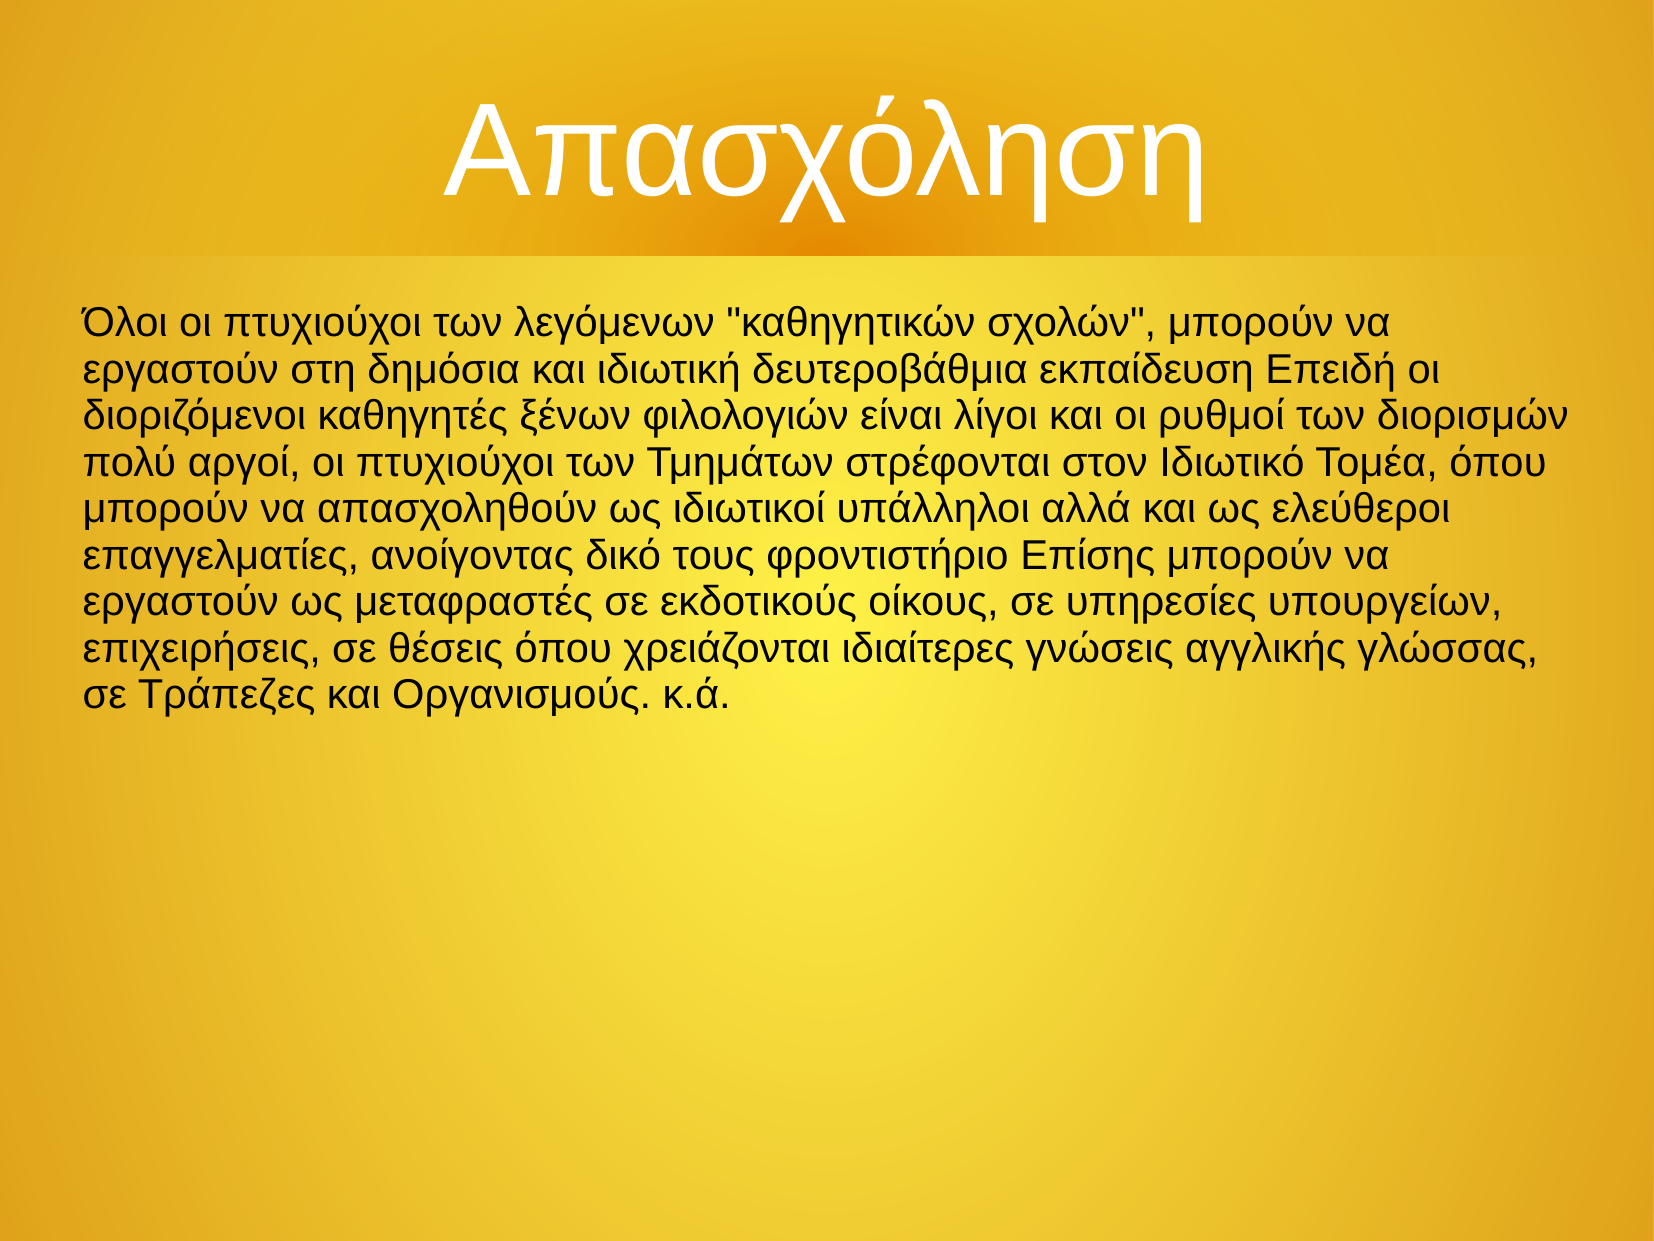

# Απασχόληση
Όλοι οι πτυχιούχοι των λεγόμενων "καθηγητικών σχολών", μπορούν να εργαστούν στη δημόσια και ιδιωτική δευτεροβάθμια εκπαίδευση Επειδή οι διοριζόμενοι καθηγητές ξένων φιλολογιών είναι λίγοι και οι ρυθμοί των διορισμών πολύ αργοί, οι πτυχιούχοι των Τμημάτων στρέφονται στον Ιδιωτικό Τομέα, όπου μπορούν να απασχοληθούν ως ιδιωτικοί υπάλληλοι αλλά και ως ελεύθεροι επαγγελματίες, ανοίγοντας δικό τους φροντιστήριο Επίσης μπορούν να εργαστούν ως μεταφραστές σε εκδοτικούς οίκους, σε υπηρεσίες υπουργείων, επιχειρήσεις, σε θέσεις όπου χρειάζονται ιδιαίτερες γνώσεις αγγλικής γλώσσας, σε Τράπεζες και Οργανισμούς. κ.ά.